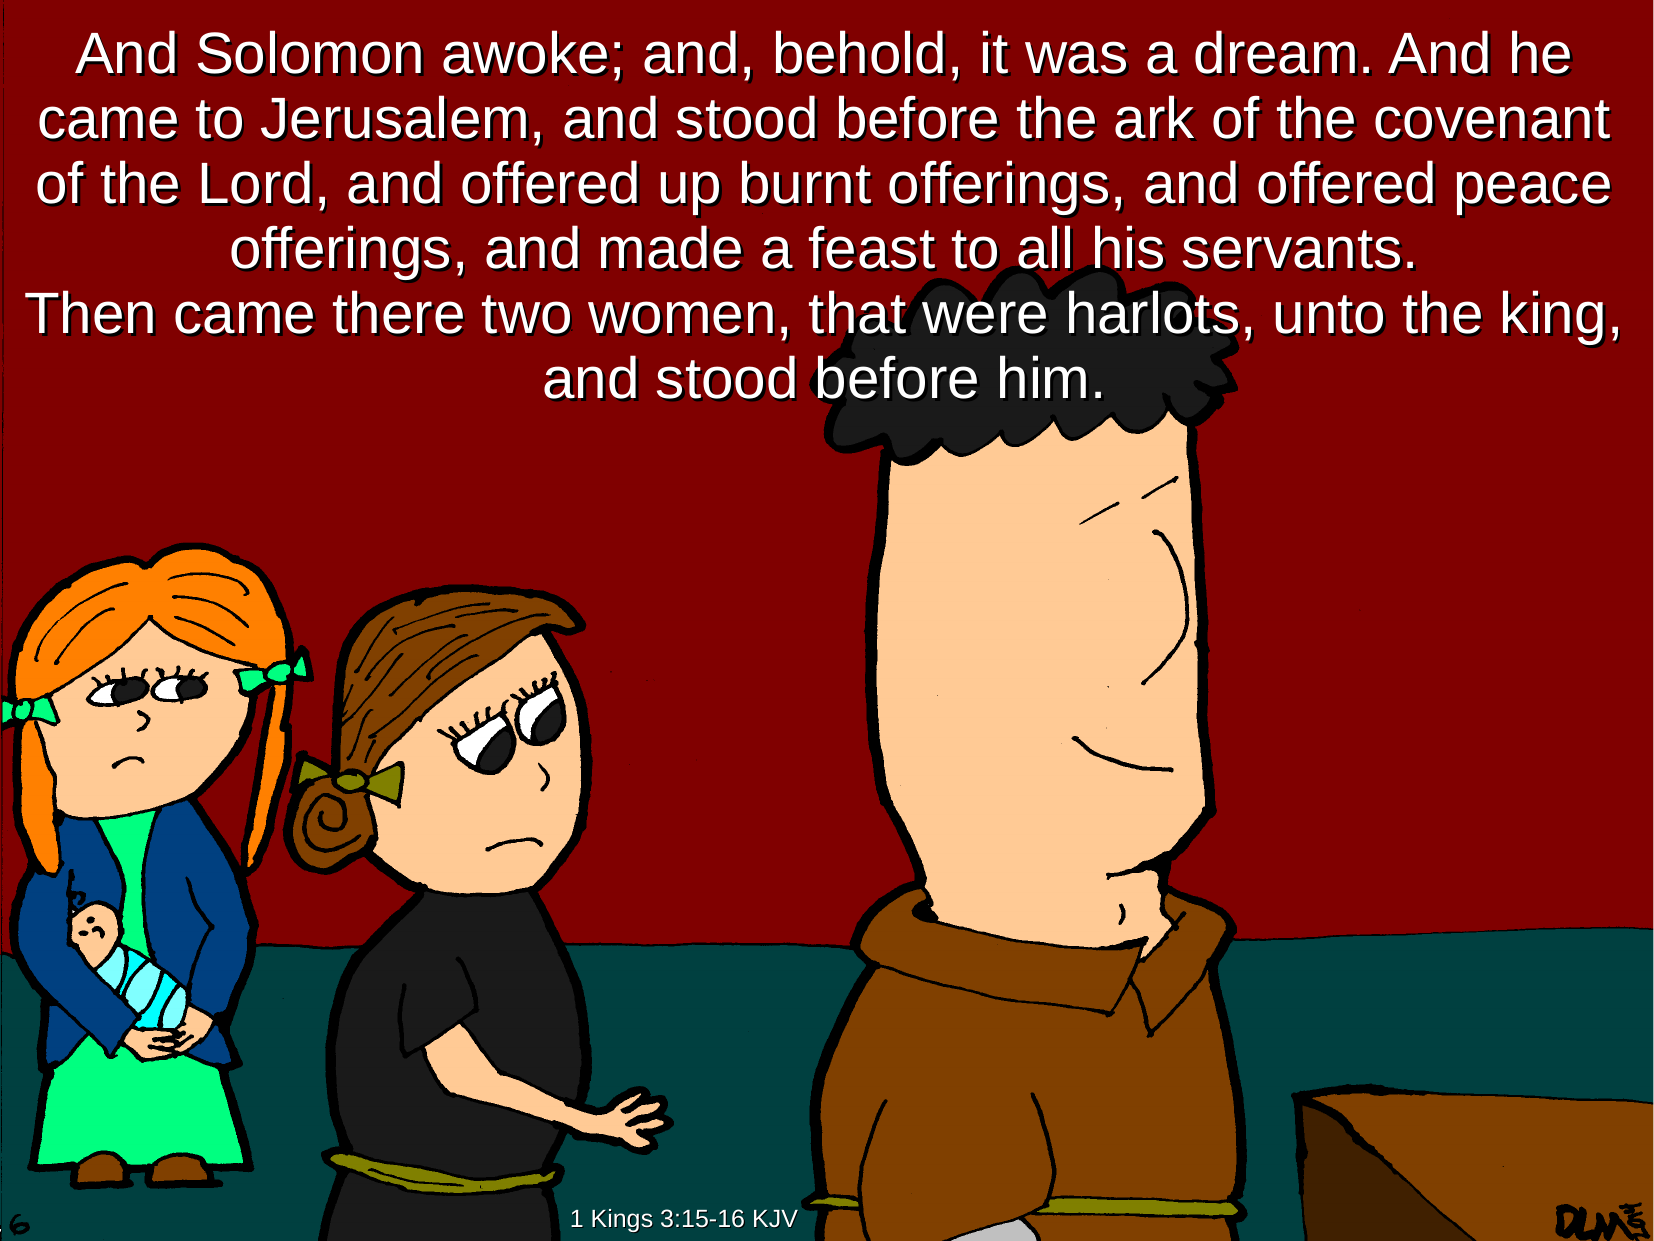

And Solomon awoke; and, behold, it was a dream. And he came to Jerusalem, and stood before the ark of the covenant of the Lord, and offered up burnt offerings, and offered peace offerings, and made a feast to all his servants.
Then came there two women, that were harlots, unto the king, and stood before him.
1 Kings 3:15-16 KJV